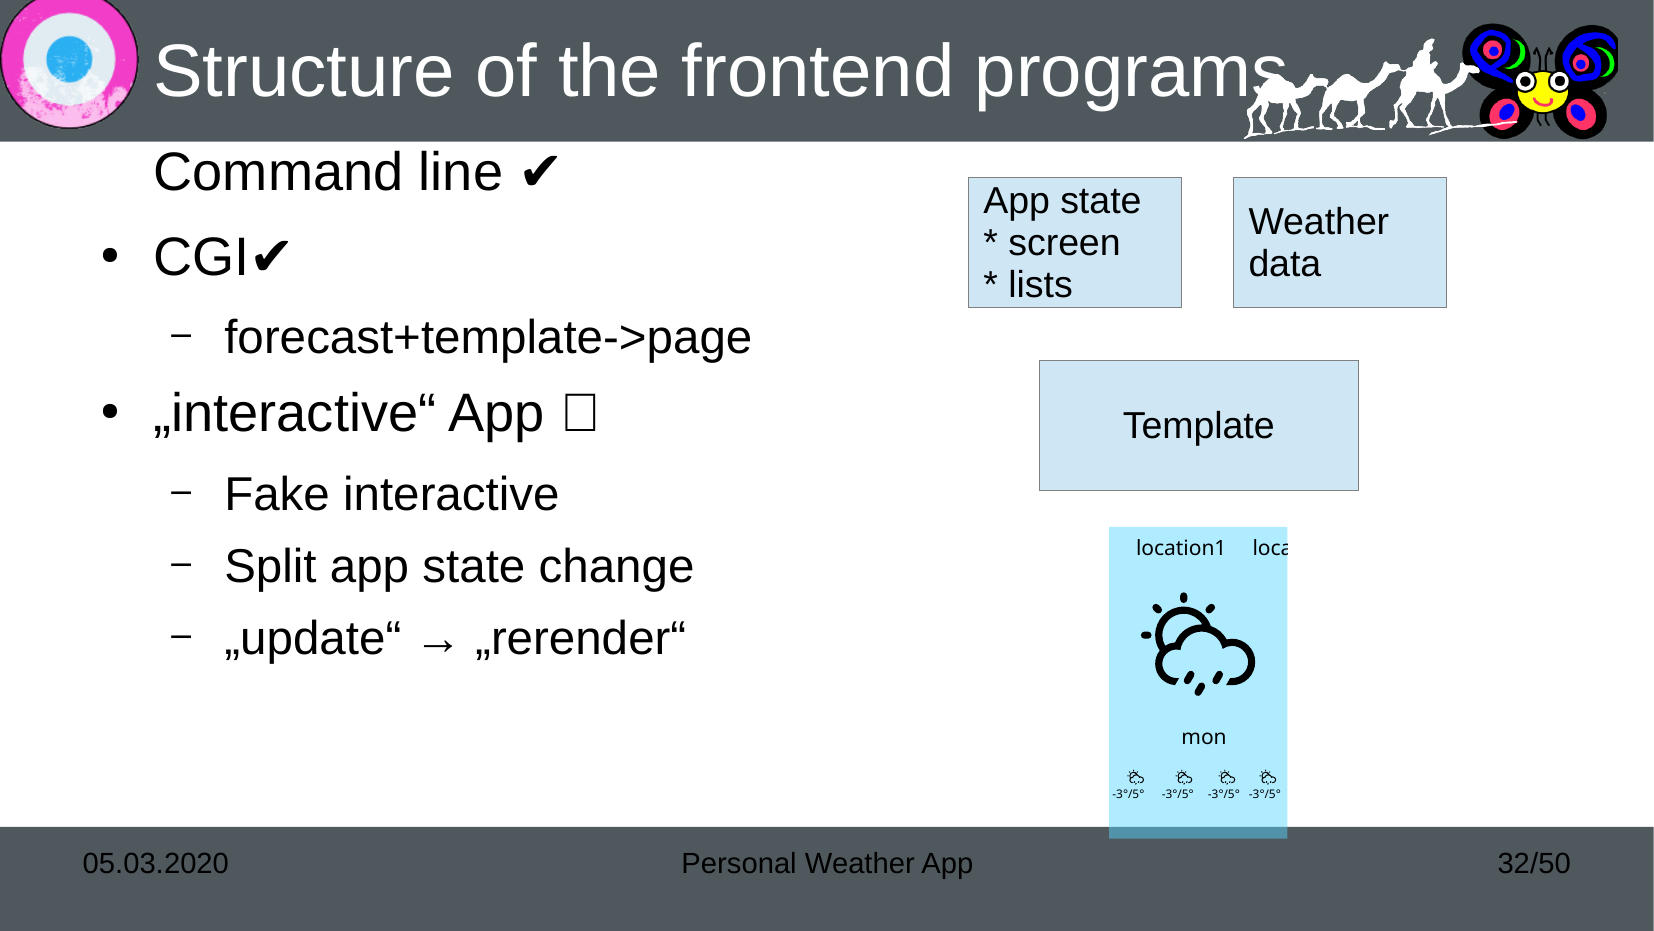

# Structure of the frontend programs
Command line ✔
CGI✔
forecast+template->page
„interactive“ App 🤔
Fake interactive
Split app state change
„update“ → „rerender“
App state
* screen
* lists
Weather
data
Template
08. März 2019
32